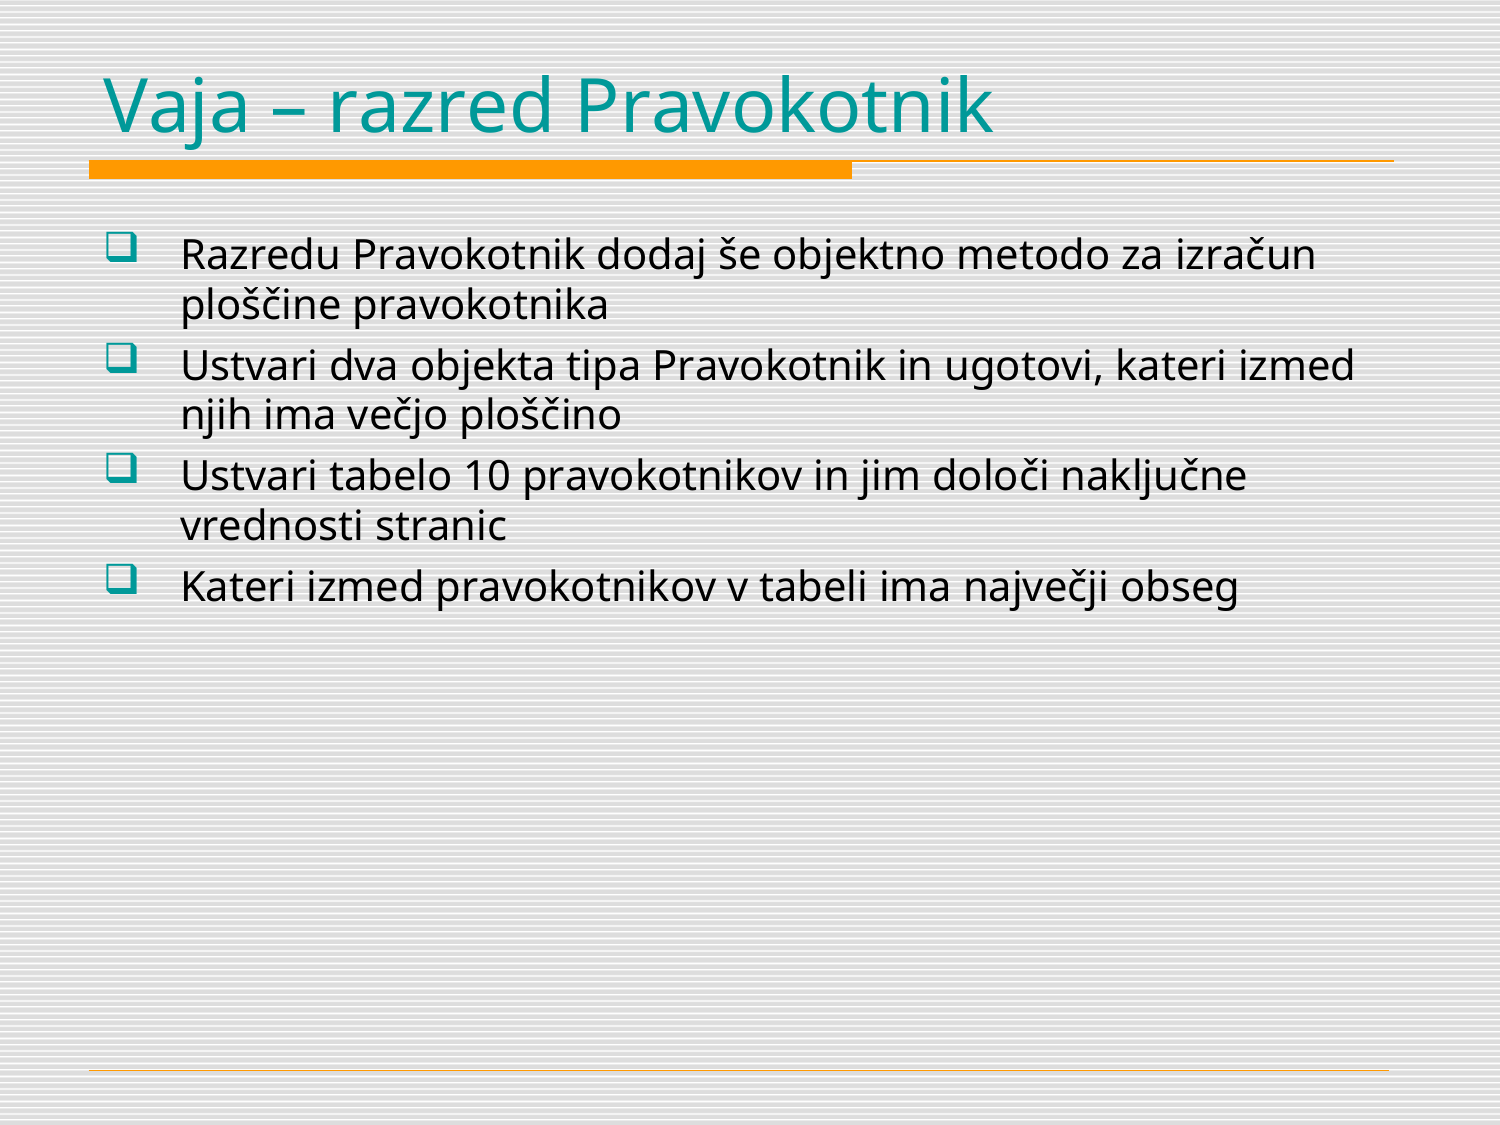

# Vaja – razred Pravokotnik
Razredu Pravokotnik dodaj še objektno metodo za izračun ploščine pravokotnika
Ustvari dva objekta tipa Pravokotnik in ugotovi, kateri izmed njih ima večjo ploščino
Ustvari tabelo 10 pravokotnikov in jim določi naključne vrednosti stranic
Kateri izmed pravokotnikov v tabeli ima največji obseg